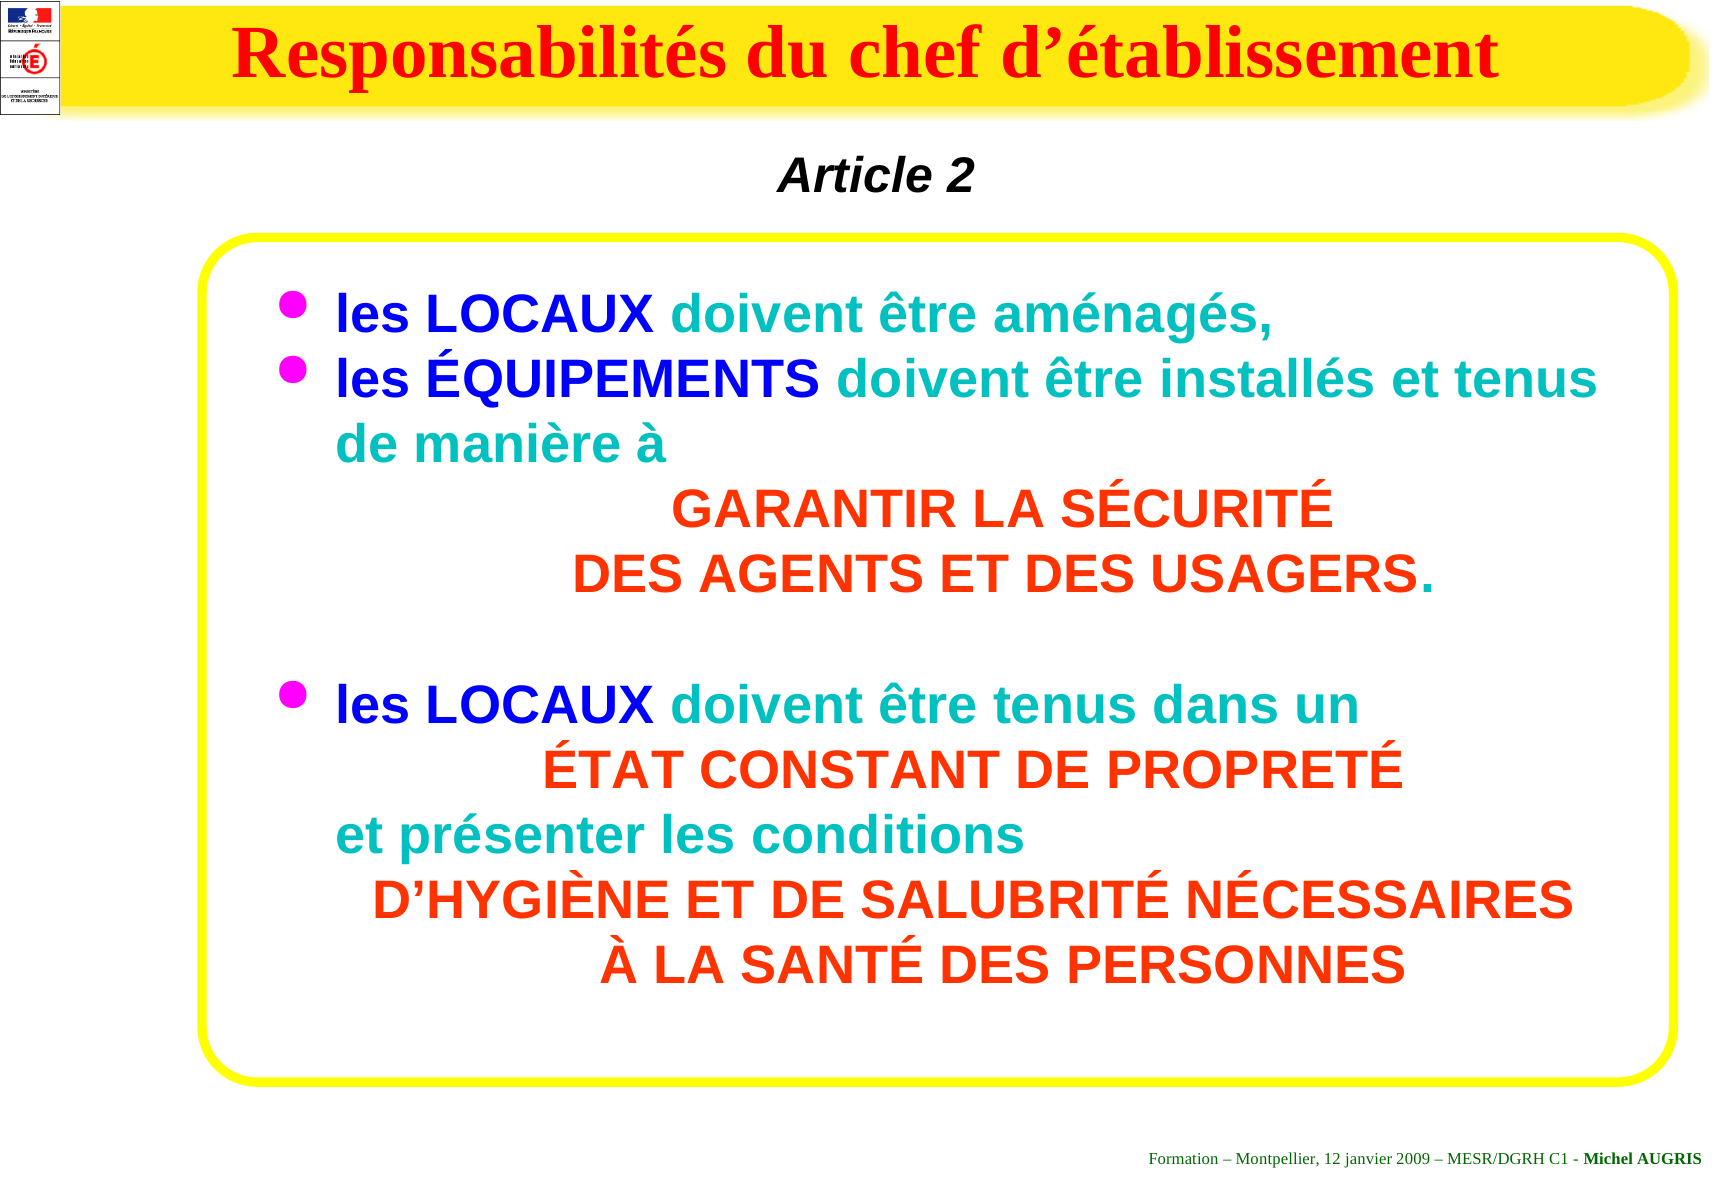

Responsabilités du chef d’établissement
Article 2
les LOCAUX doivent être aménagés,
les ÉQUIPEMENTS doivent être installés et tenus de manière à
	GARANTIR LA SÉCURITÉ
DES AGENTS ET DES USAGERS.
les LOCAUX doivent être tenus dans un
ÉTAT CONSTANT DE PROPRETÉ
	et présenter les conditions
D’HYGIÈNE ET DE SALUBRITÉ NÉCESSAIRES
À LA SANTÉ DES PERSONNES